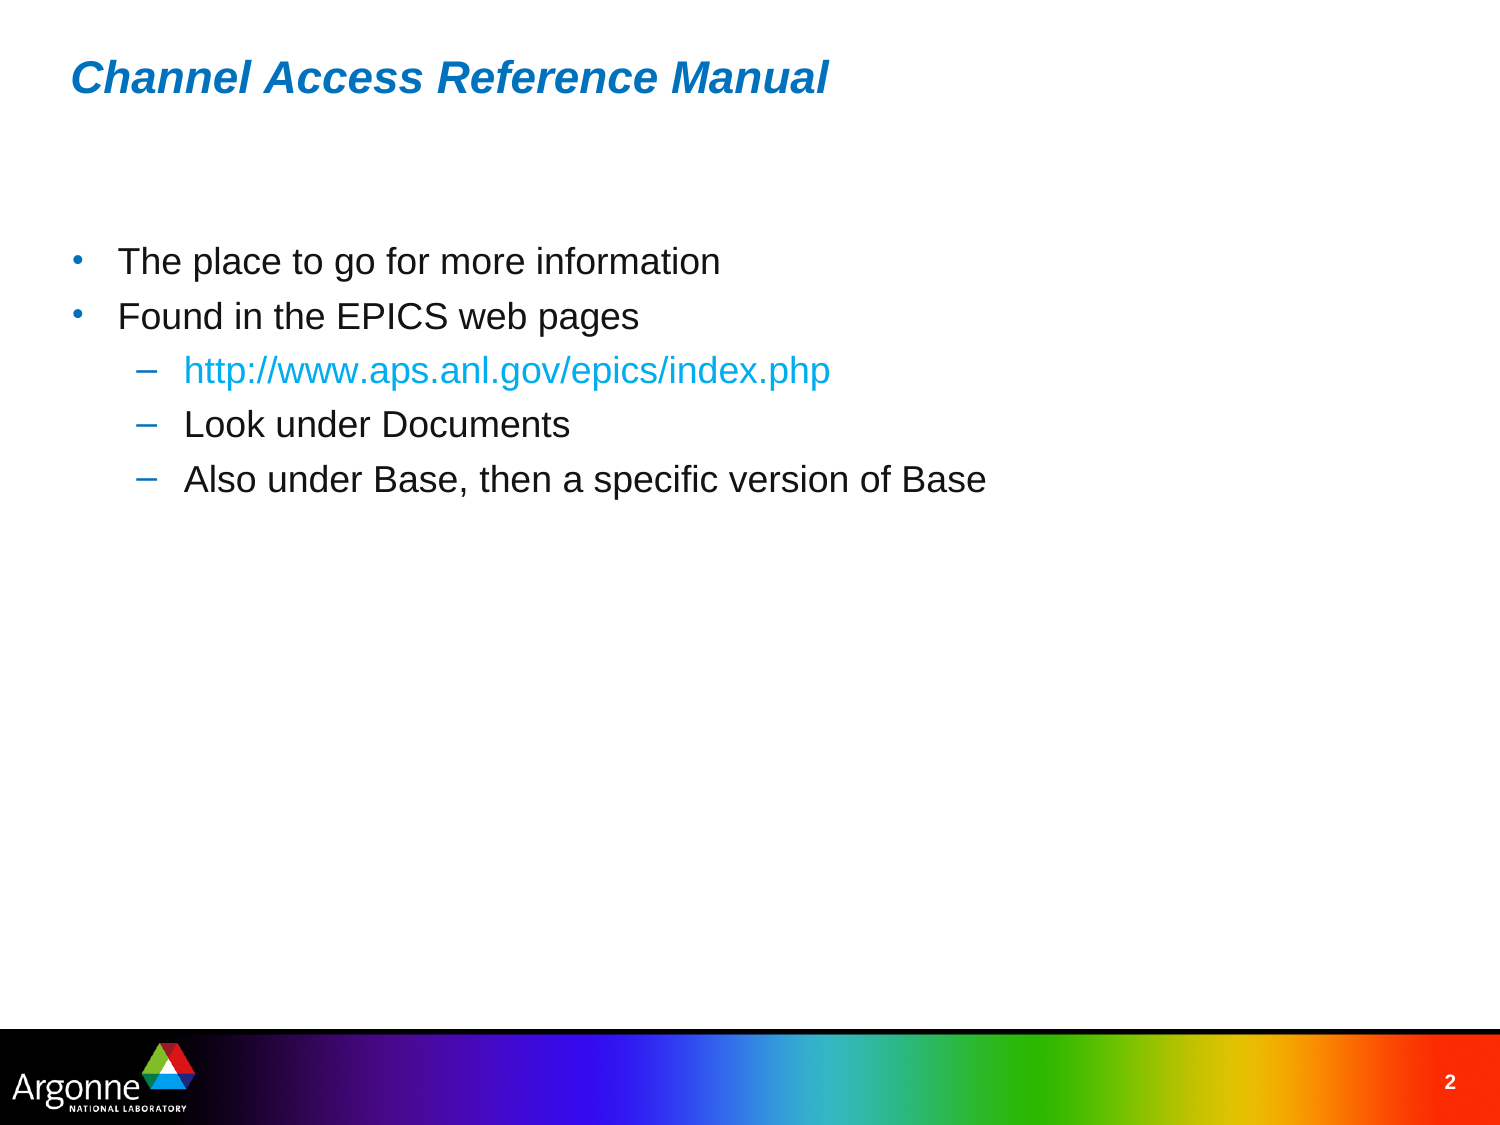

# Channel Access Reference Manual
The place to go for more information
Found in the EPICS web pages
http://www.aps.anl.gov/epics/index.php
Look under Documents
Also under Base, then a specific version of Base
2